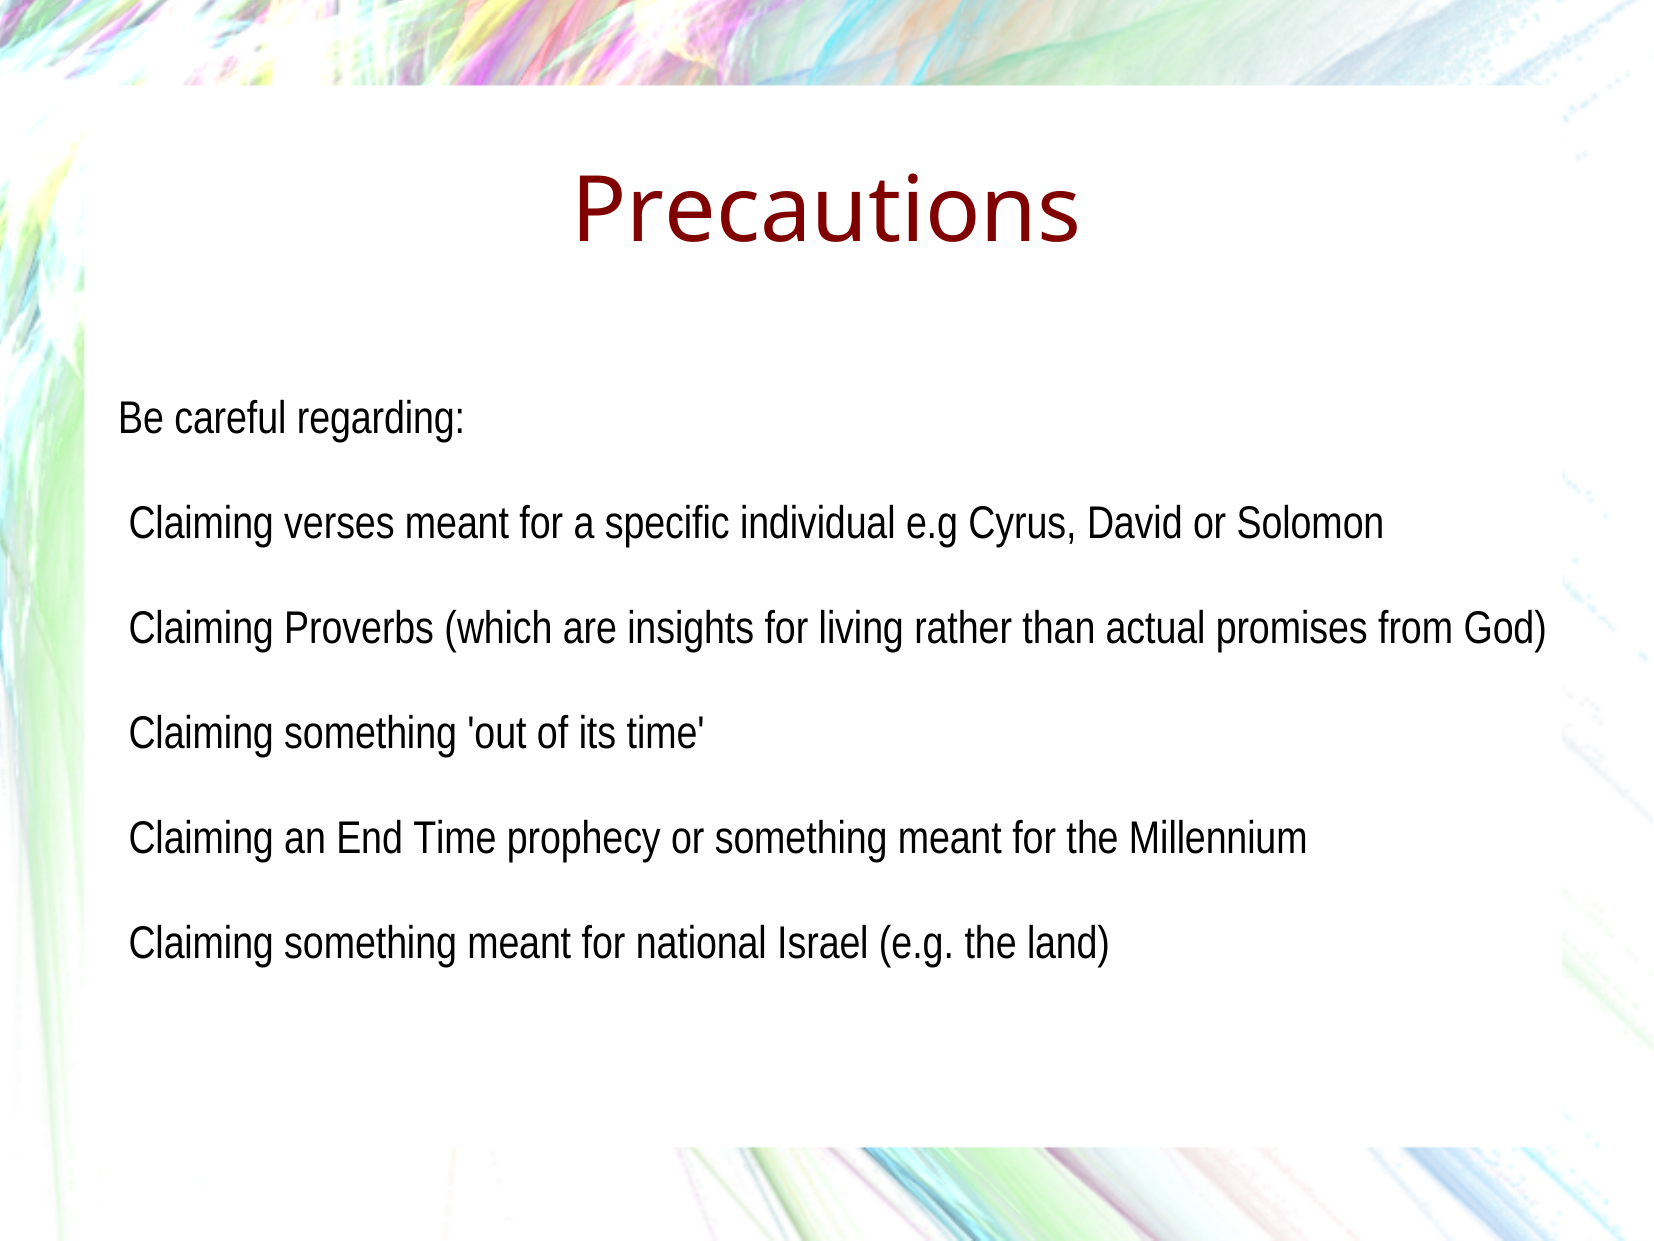

# Precautions
Be careful regarding:
 Claiming verses meant for a specific individual e.g Cyrus, David or Solomon
 Claiming Proverbs (which are insights for living rather than actual promises from God)
 Claiming something 'out of its time'
 Claiming an End Time prophecy or something meant for the Millennium
 Claiming something meant for national Israel (e.g. the land)